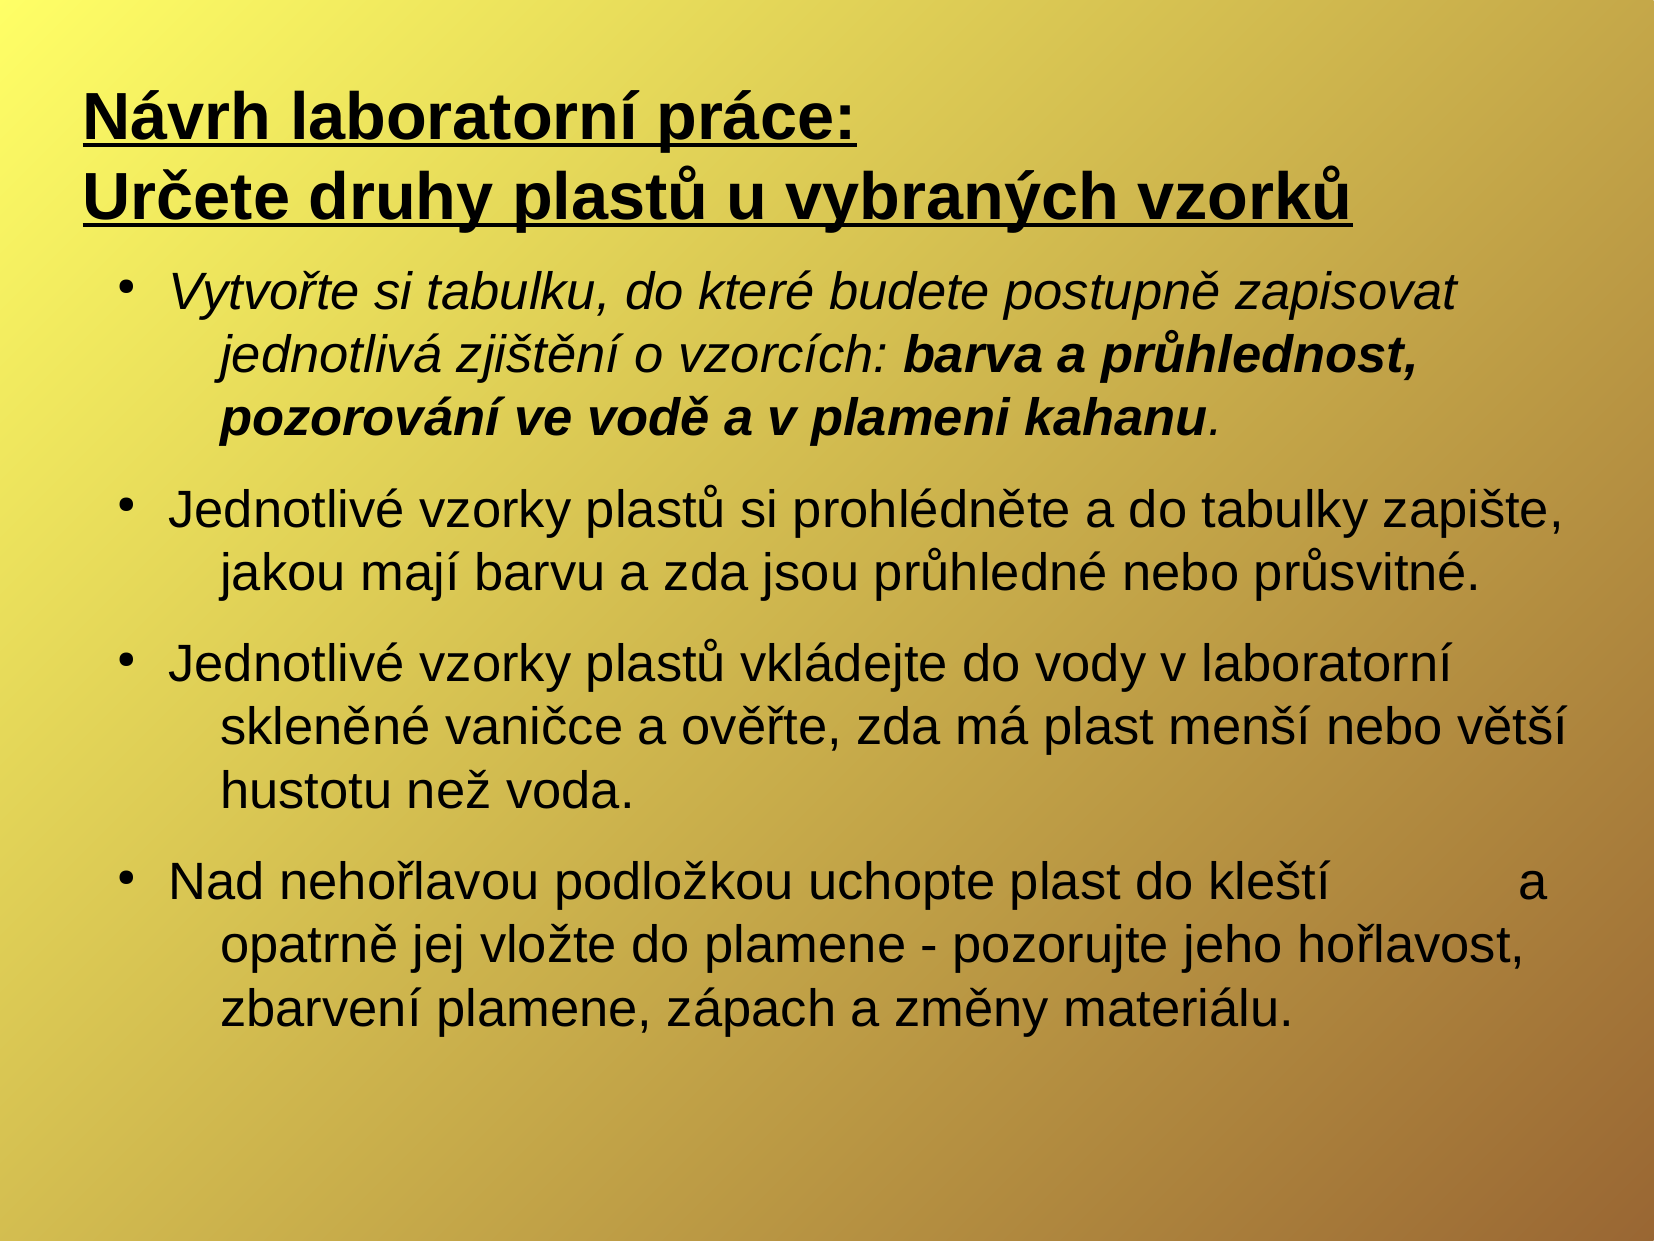

# Návrh laboratorní práce: Určete druhy plastů u vybraných vzorků
Vytvořte si tabulku, do které budete postupně zapisovat jednotlivá zjištění o vzorcích: barva a průhlednost, pozorování ve vodě a v plameni kahanu.
Jednotlivé vzorky plastů si prohlédněte a do tabulky zapište, jakou mají barvu a zda jsou průhledné nebo průsvitné.
Jednotlivé vzorky plastů vkládejte do vody v laboratorní skleněné vaničce a ověřte, zda má plast menší nebo větší hustotu než voda.
Nad nehořlavou podložkou uchopte plast do kleští a opatrně jej vložte do plamene - pozorujte jeho hořlavost, zbarvení plamene, zápach a změny materiálu.